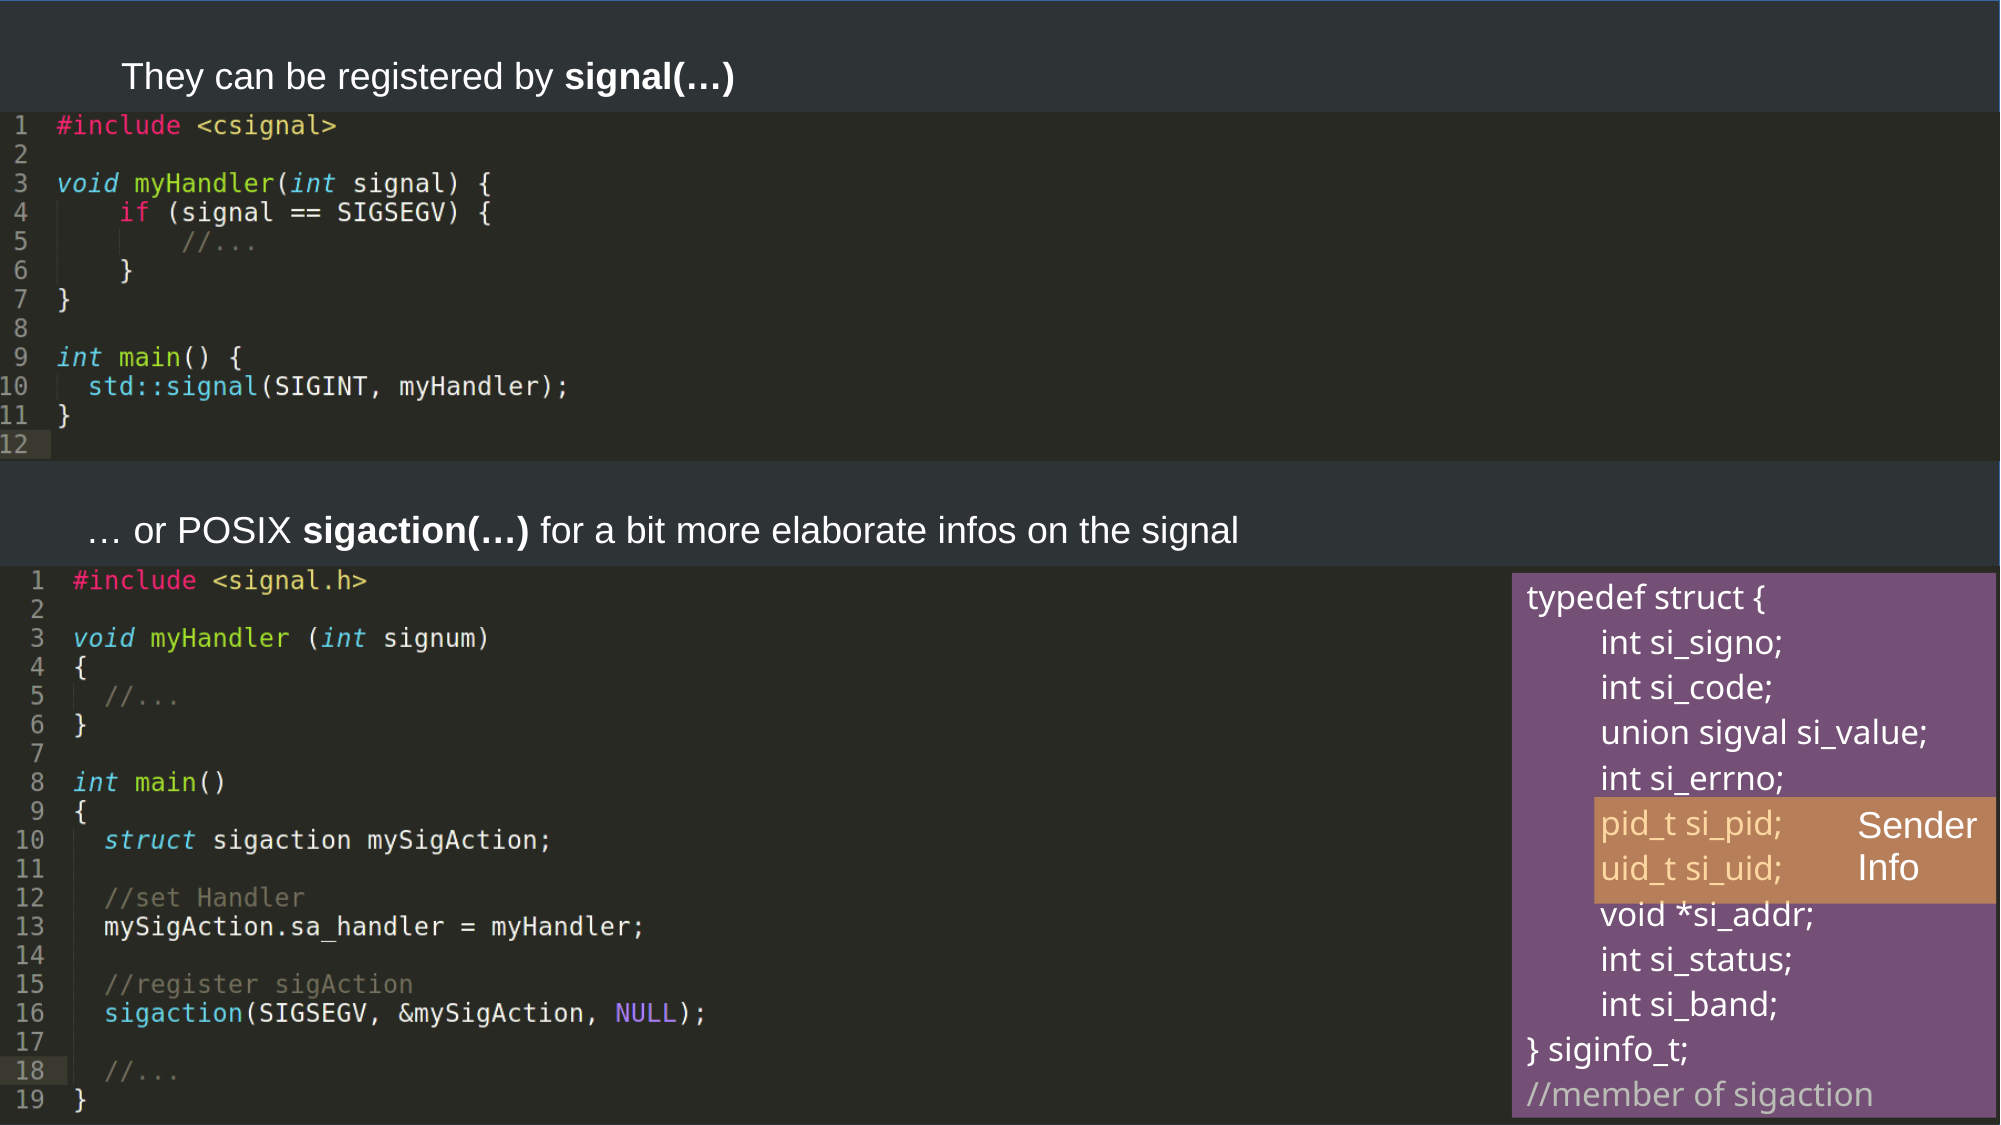

They can be registered by signal(…)
#
… or POSIX sigaction(…) for a bit more elaborate infos on the signal
typedef struct {
	int si_signo;
	int si_code;
	union sigval si_value;
	int si_errno;
	pid_t si_pid;
	uid_t si_uid;
	void *si_addr;
	int si_status;
	int si_band;
} siginfo_t;
//member of sigaction
SenderInfo